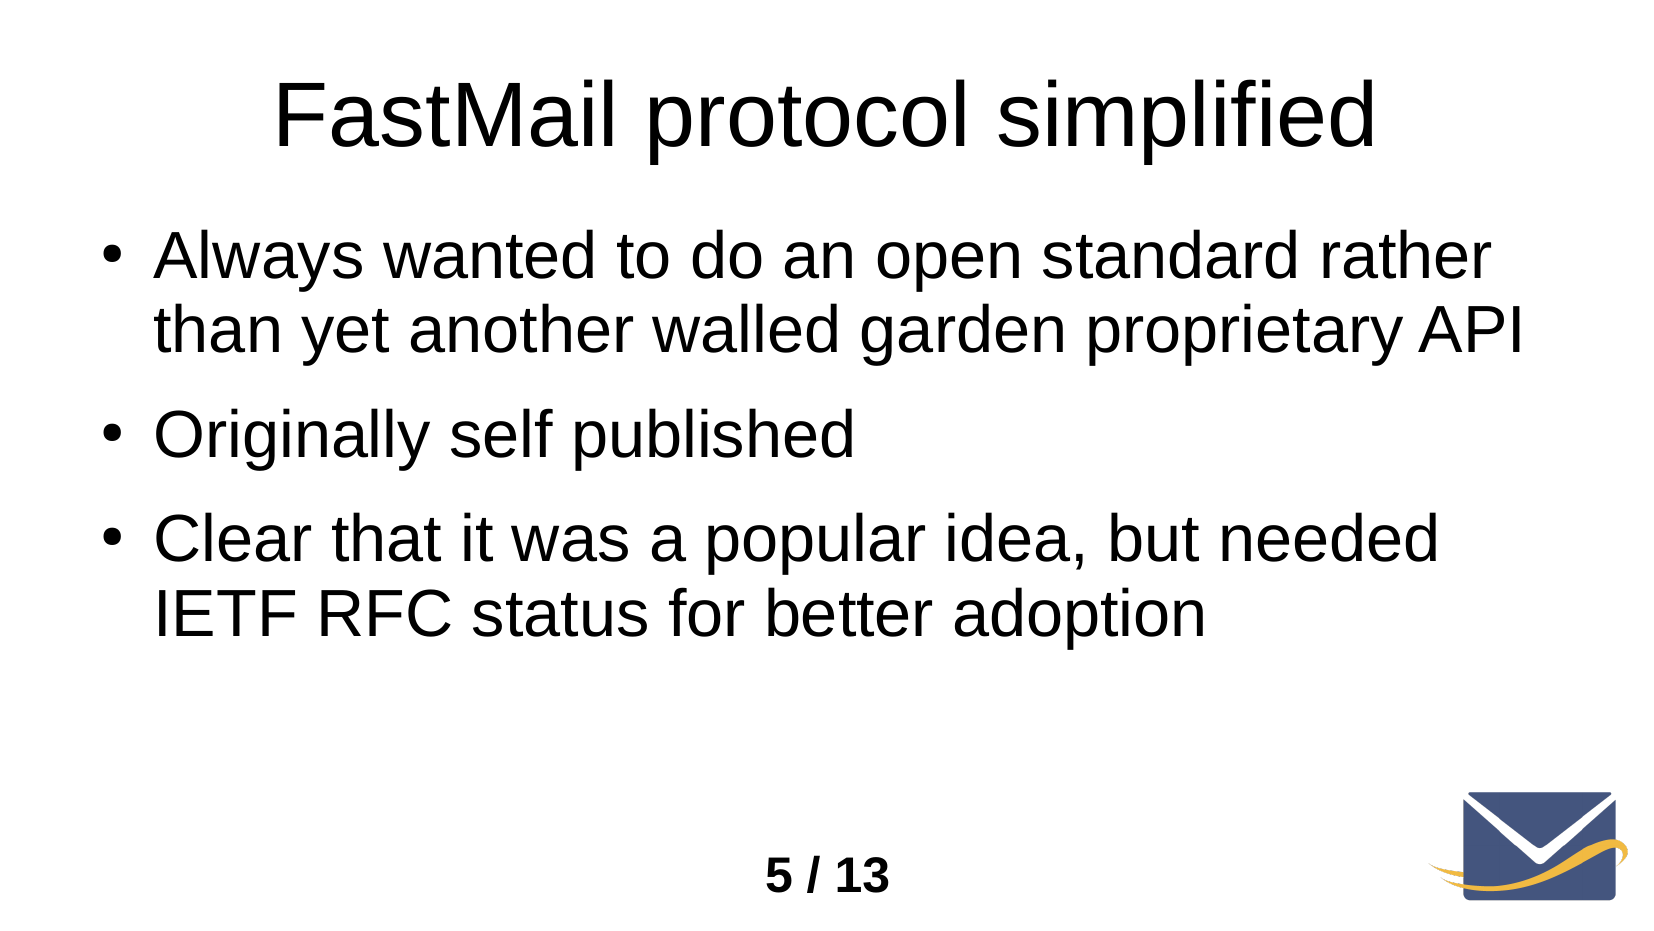

# FastMail protocol simplified
Always wanted to do an open standard rather than yet another walled garden proprietary API
Originally self published
Clear that it was a popular idea, but needed IETF RFC status for better adoption